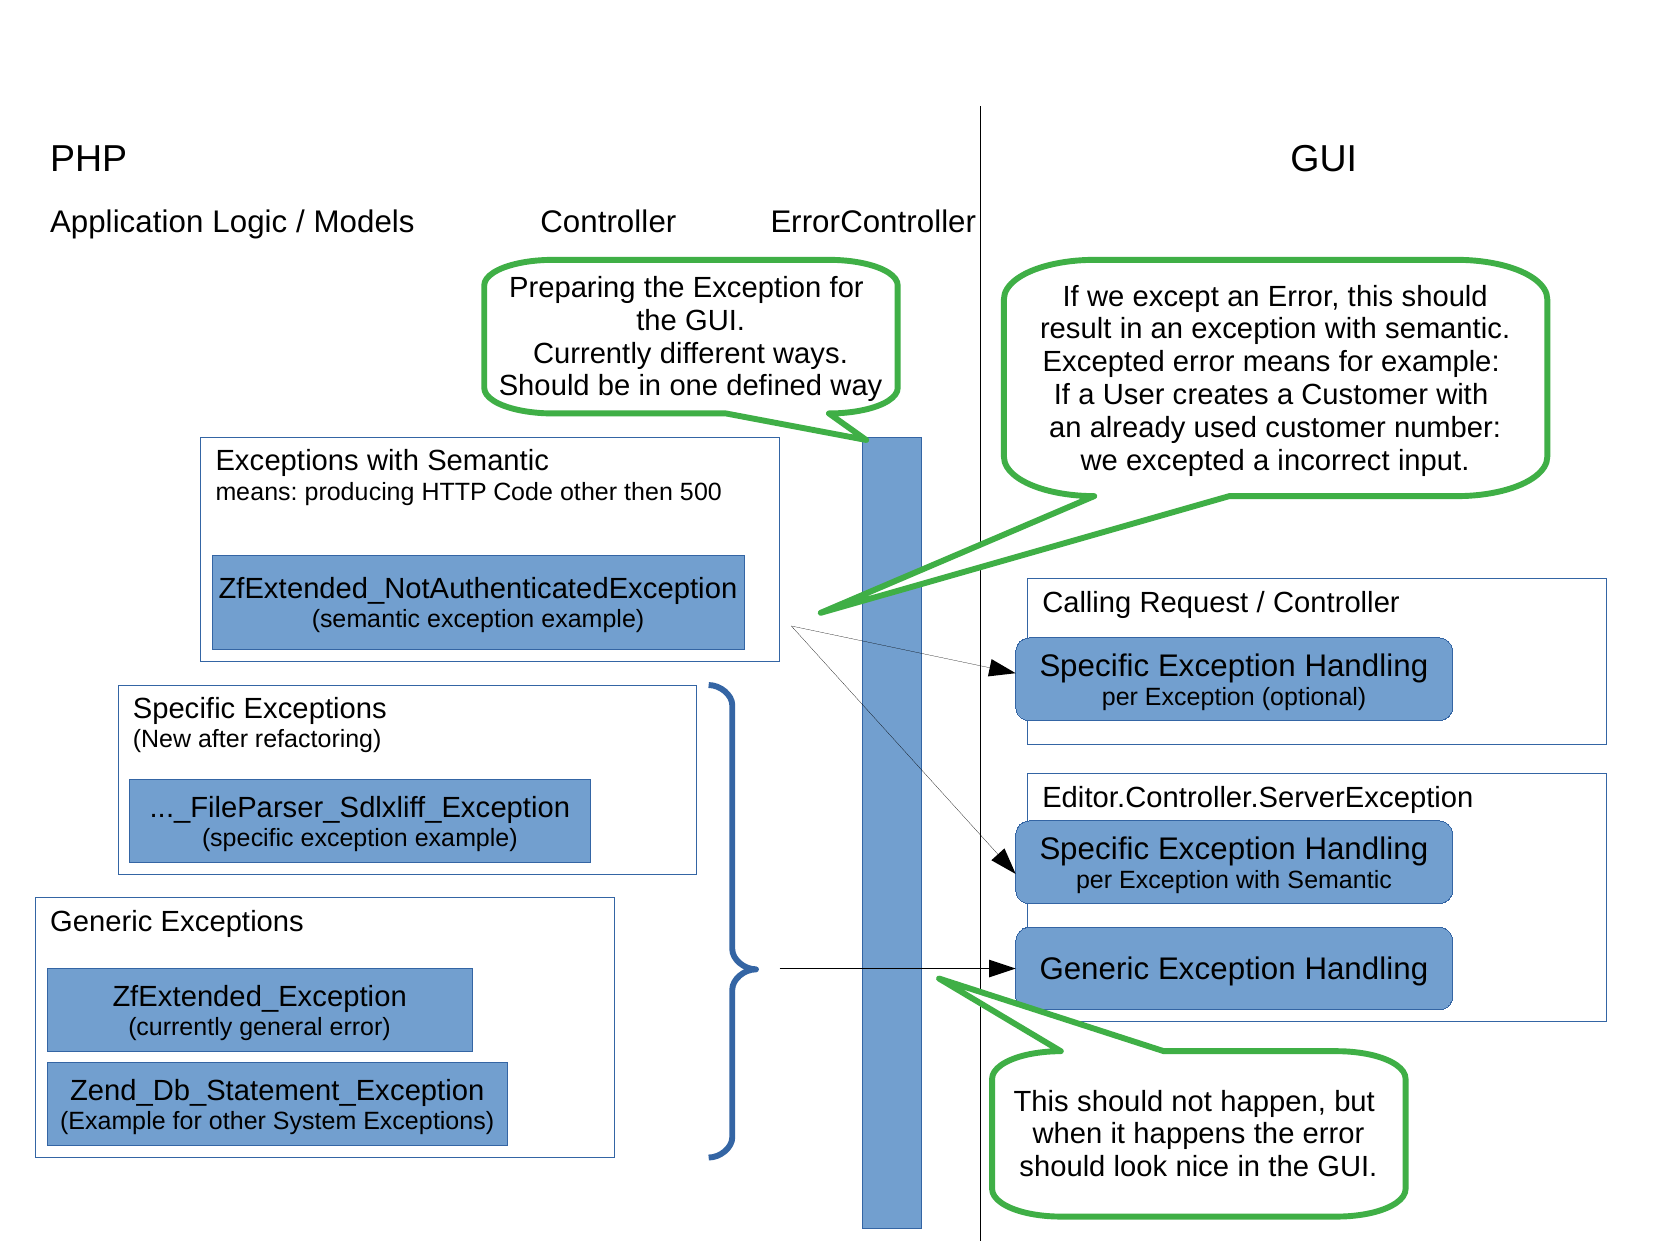

PHP
GUI
Application Logic / Models
Controller
ErrorController
Preparing the Exception for
the GUI.
Currently different ways.
Should be in one defined way
If we except an Error, this should
result in an exception with semantic.
Excepted error means for example:
If a User creates a Customer with
an already used customer number:
we excepted a incorrect input.
Exceptions with Semantic
means: producing HTTP Code other then 500
ZfExtended_NotAuthenticatedException
(semantic exception example)
Calling Request / Controller
Specific Exception Handling
per Exception (optional)
Specific Exceptions
(New after refactoring)
Editor.Controller.ServerException
..._FileParser_Sdlxliff_Exception
(specific exception example)
Specific Exception Handling
per Exception with Semantic
Generic Exceptions
Generic Exception Handling
ZfExtended_Exception
(currently general error)
This should not happen, but
when it happens the error
should look nice in the GUI.
Zend_Db_Statement_Exception
(Example for other System Exceptions)